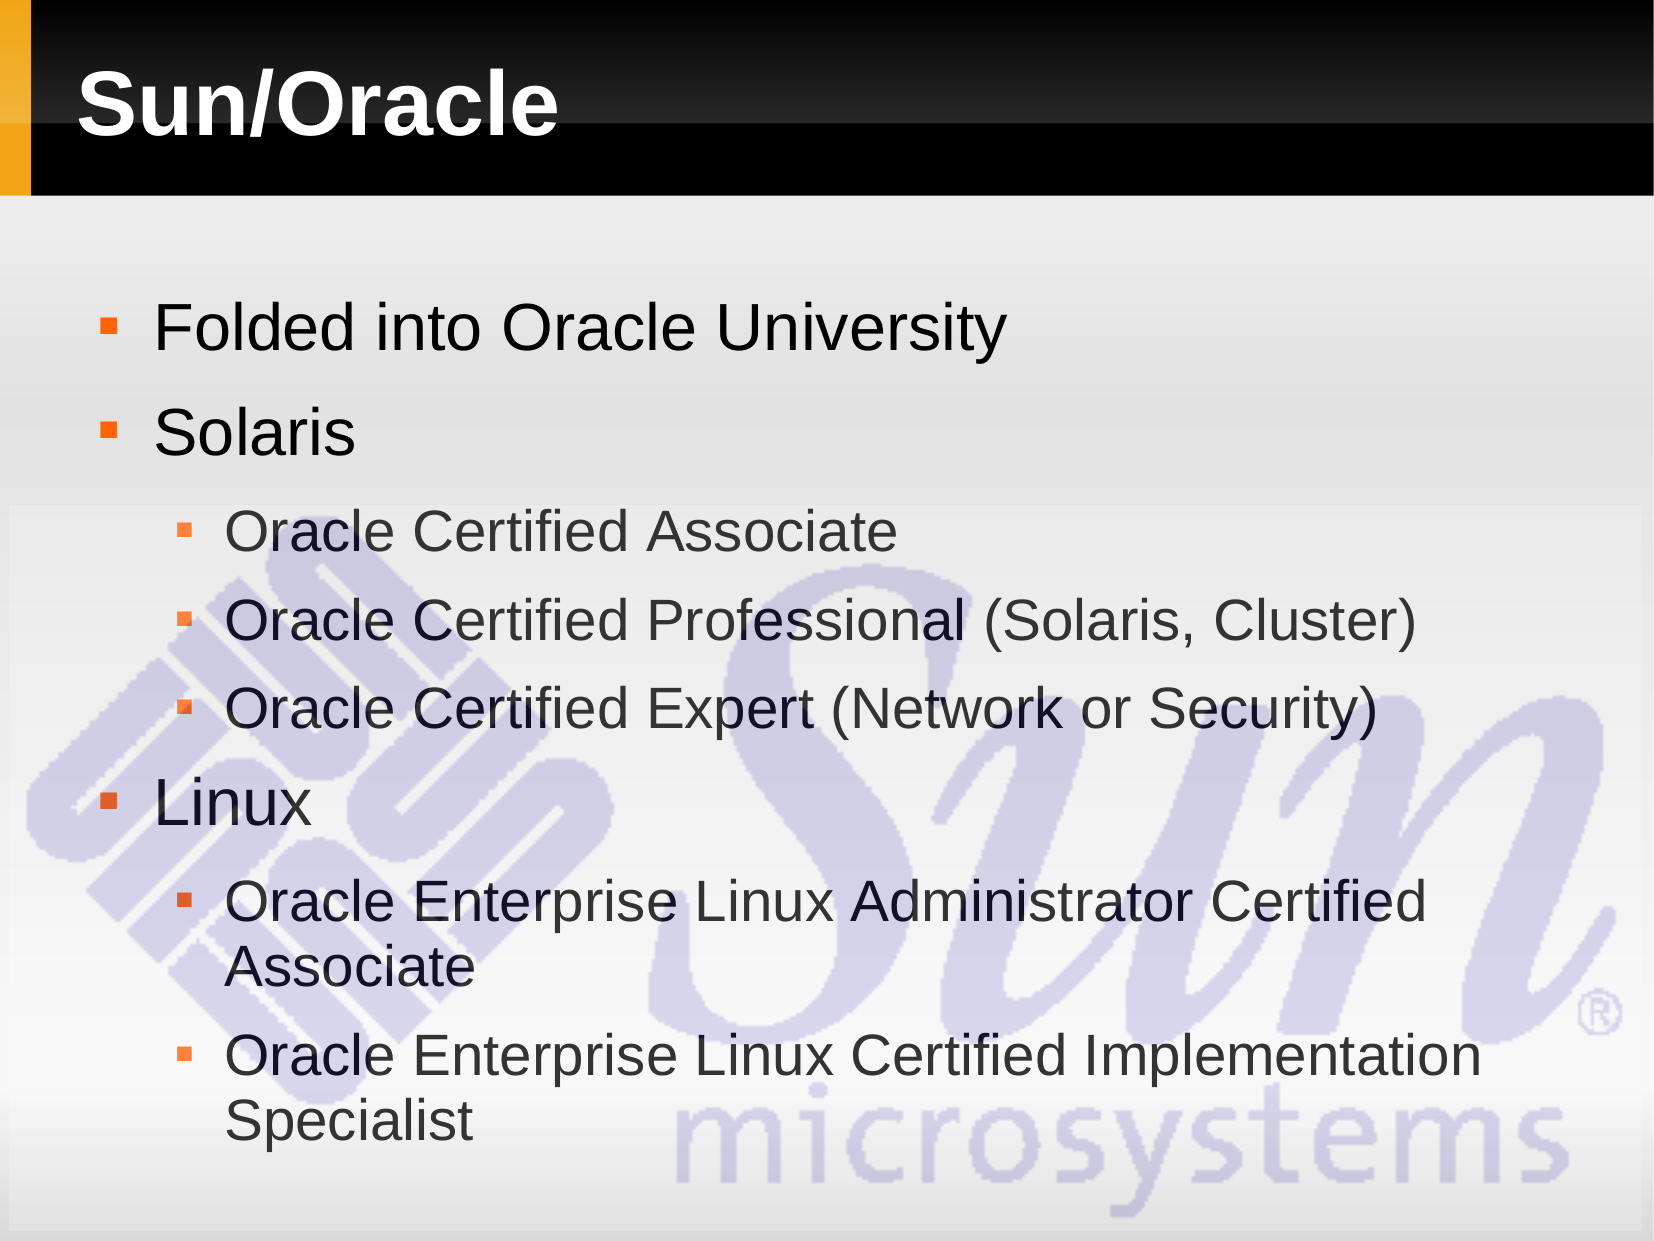

# Sun/Oracle
Folded into Oracle University
Solaris
Oracle Certified Associate
Oracle Certified Professional (Solaris, Cluster)
Oracle Certified Expert (Network or Security)
Linux
Oracle Enterprise Linux Administrator Certified Associate
Oracle Enterprise Linux Certified Implementation Specialist